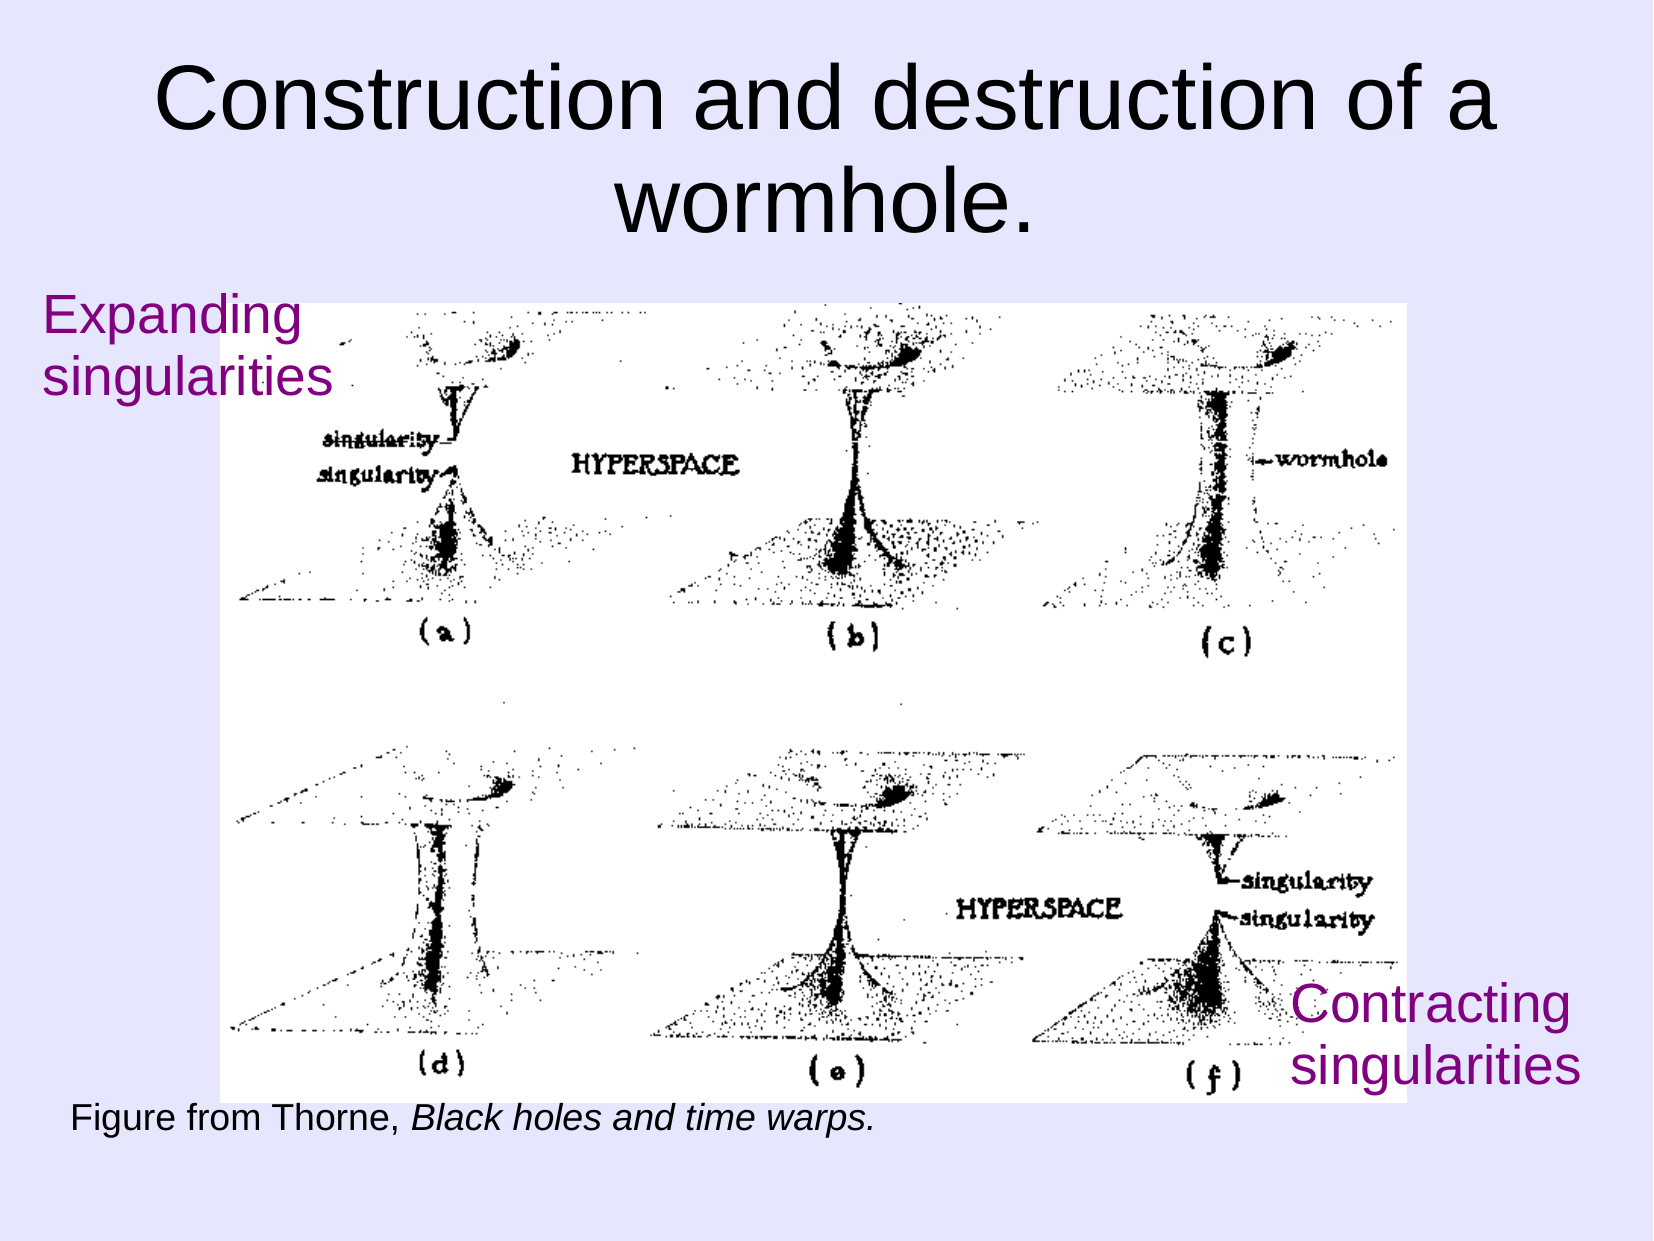

# Construction and destruction of a wormhole.
Expanding singularities
Contracting
singularities
Figure from Thorne, Black holes and time warps.